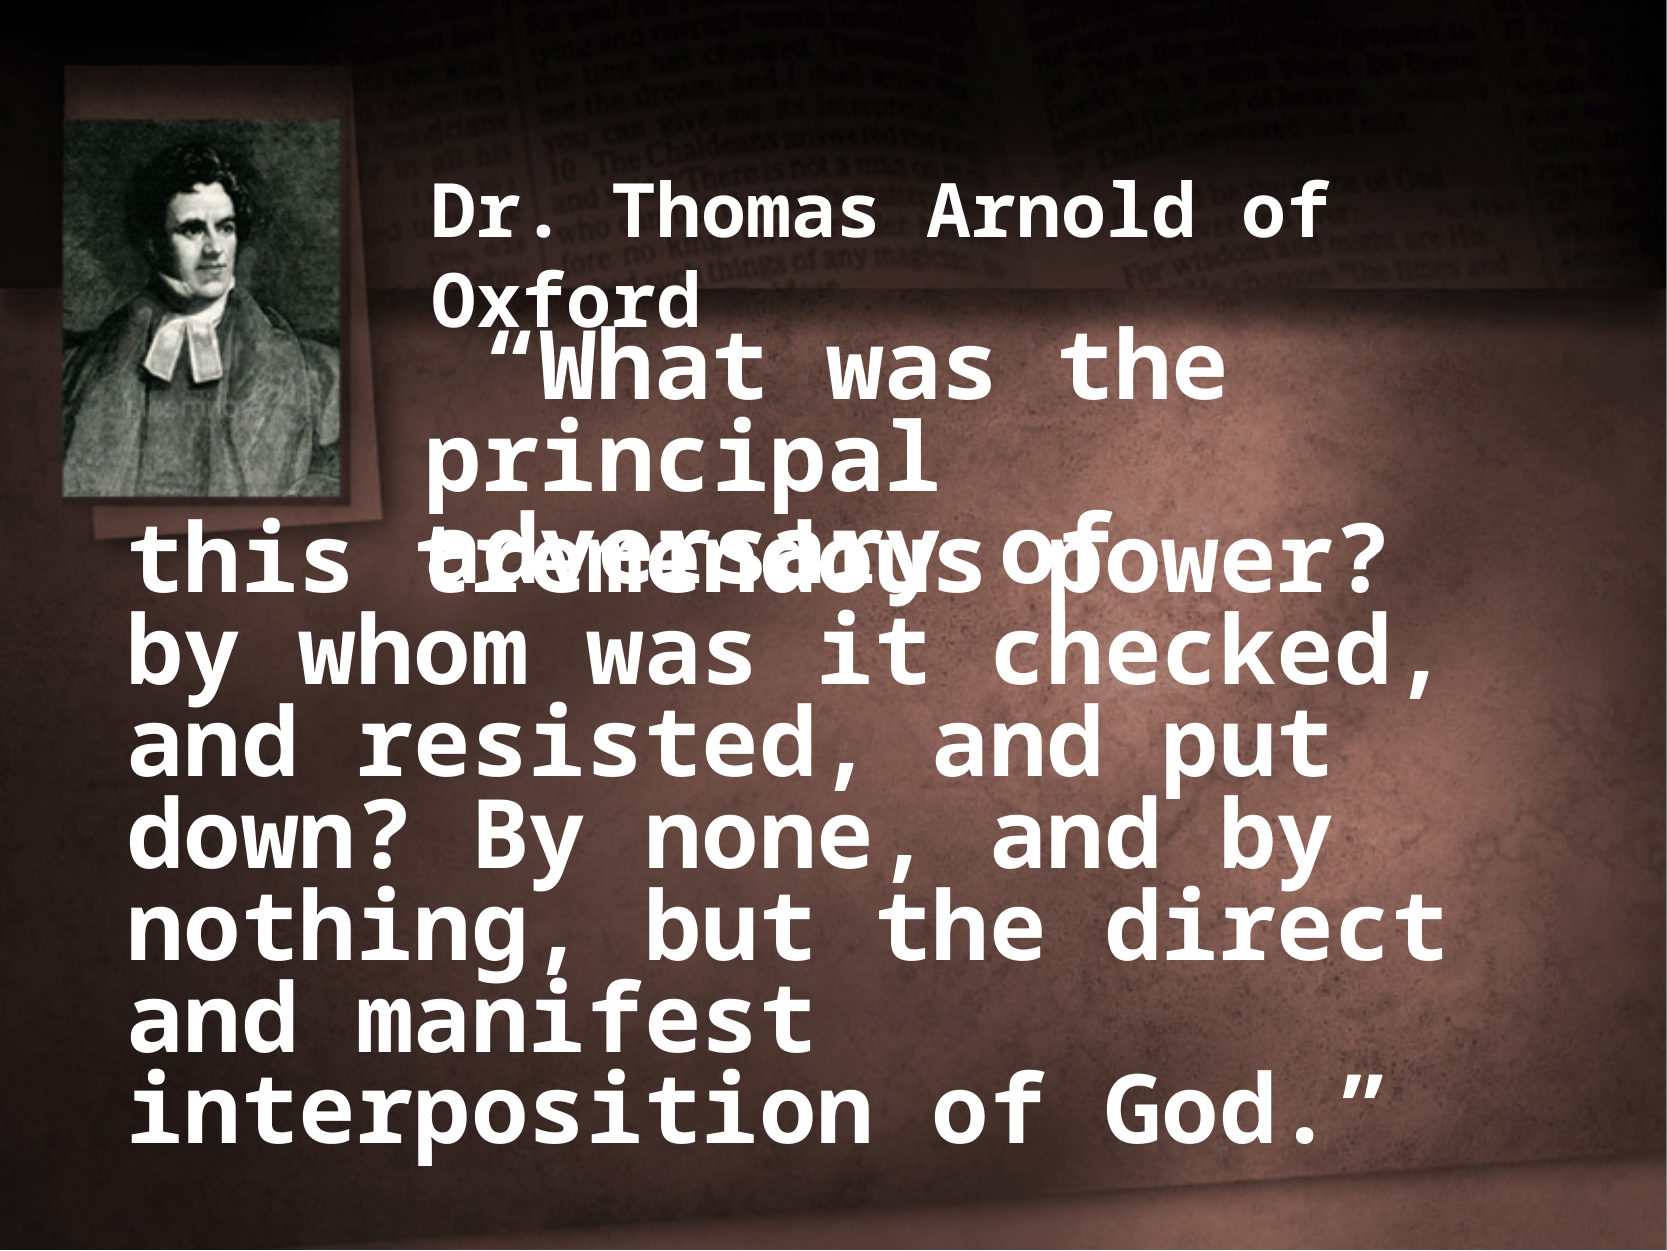

Dr. Thomas Arnold of Oxford
 “What was the principal adversary of
this tremendous power? by whom was it checked, and resisted, and put down? By none, and by nothing, but the direct and manifest interposition of God.”